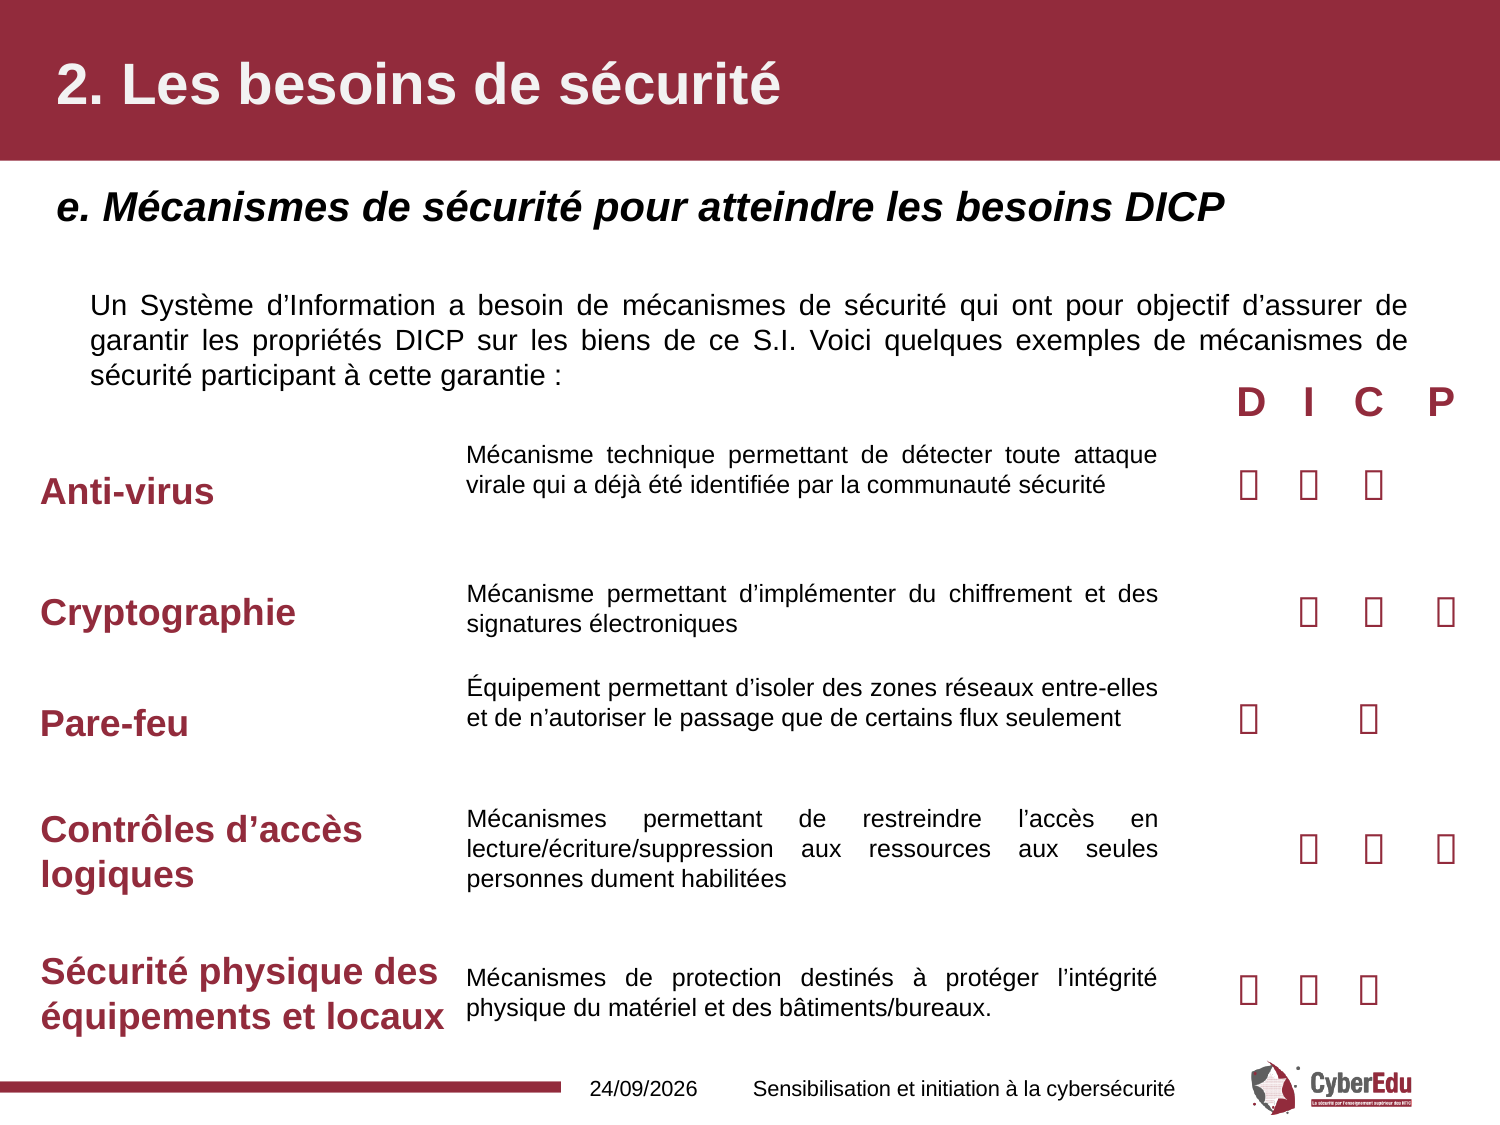

# 2. Les besoins de sécurité
e. Mécanismes de sécurité pour atteindre les besoins DICP
Un Système d’Information a besoin de mécanismes de sécurité qui ont pour objectif d’assurer de garantir les propriétés DICP sur les biens de ce S.I. Voici quelques exemples de mécanismes de sécurité participant à cette garantie :
D	I	C	P
Mécanisme technique permettant de détecter toute attaque virale qui a déjà été identifiée par la communauté sécurité
 		 
Anti-virus
Mécanisme permettant d’implémenter du chiffrement et des signatures électroniques
		 	 
Cryptographie
Équipement permettant d’isoler des zones réseaux entre-elles et de n’autoriser le passage que de certains flux seulement
 		 
Pare-feu
Mécanismes permettant de restreindre l’accès en lecture/écriture/suppression aux ressources aux seules personnes dument habilitées
Contrôles d’accès
logiques
		 	 
Sécurité physique des
équipements et locaux
Mécanismes de protection destinés à protéger l’intégrité physique du matériel et des bâtiments/bureaux.
 		 
Sensibilisation et initiation à la cybersécurité